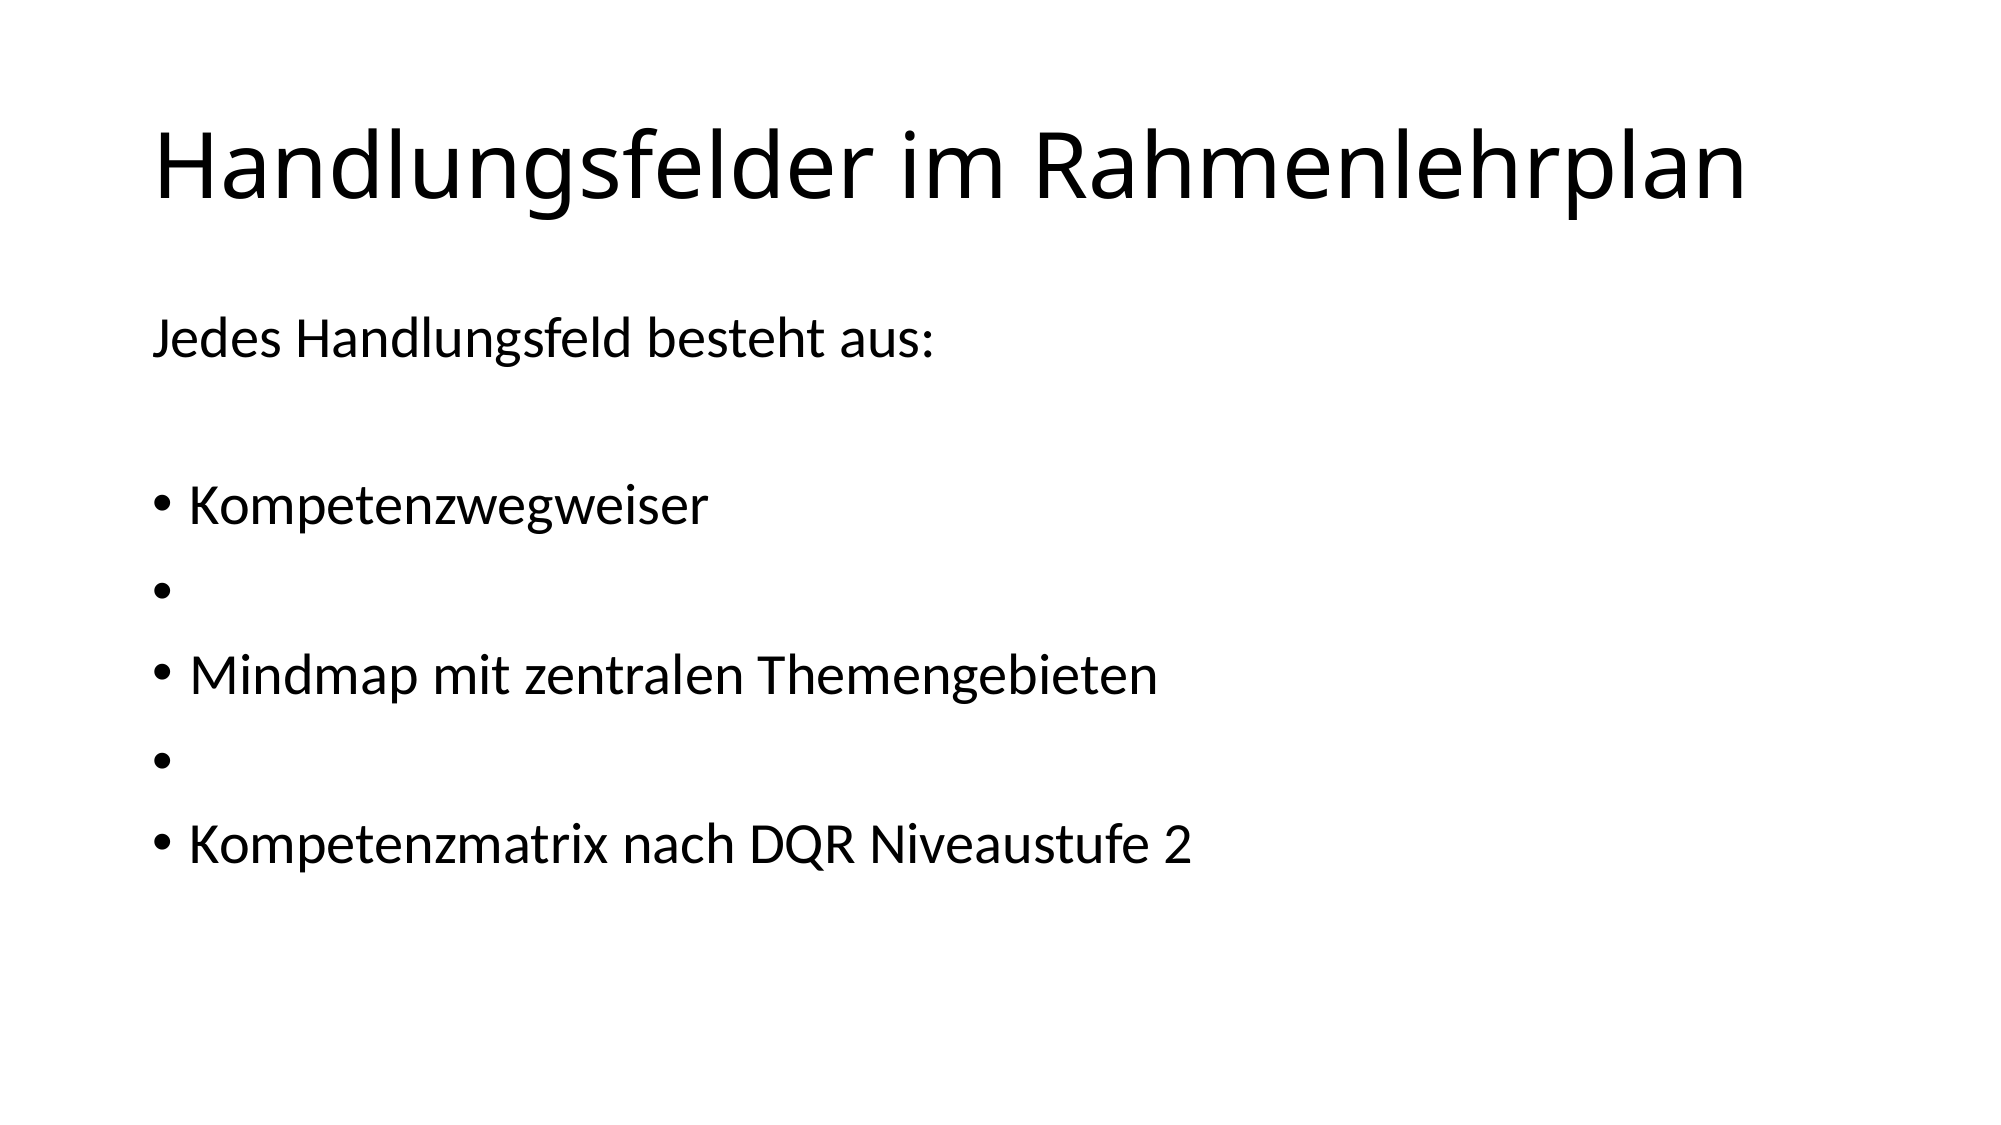

# Handlungsfelder im Rahmenlehrplan
Jedes Handlungsfeld besteht aus:
Kompetenzwegweiser
Mindmap mit zentralen Themengebieten
Kompetenzmatrix nach DQR Niveaustufe 2